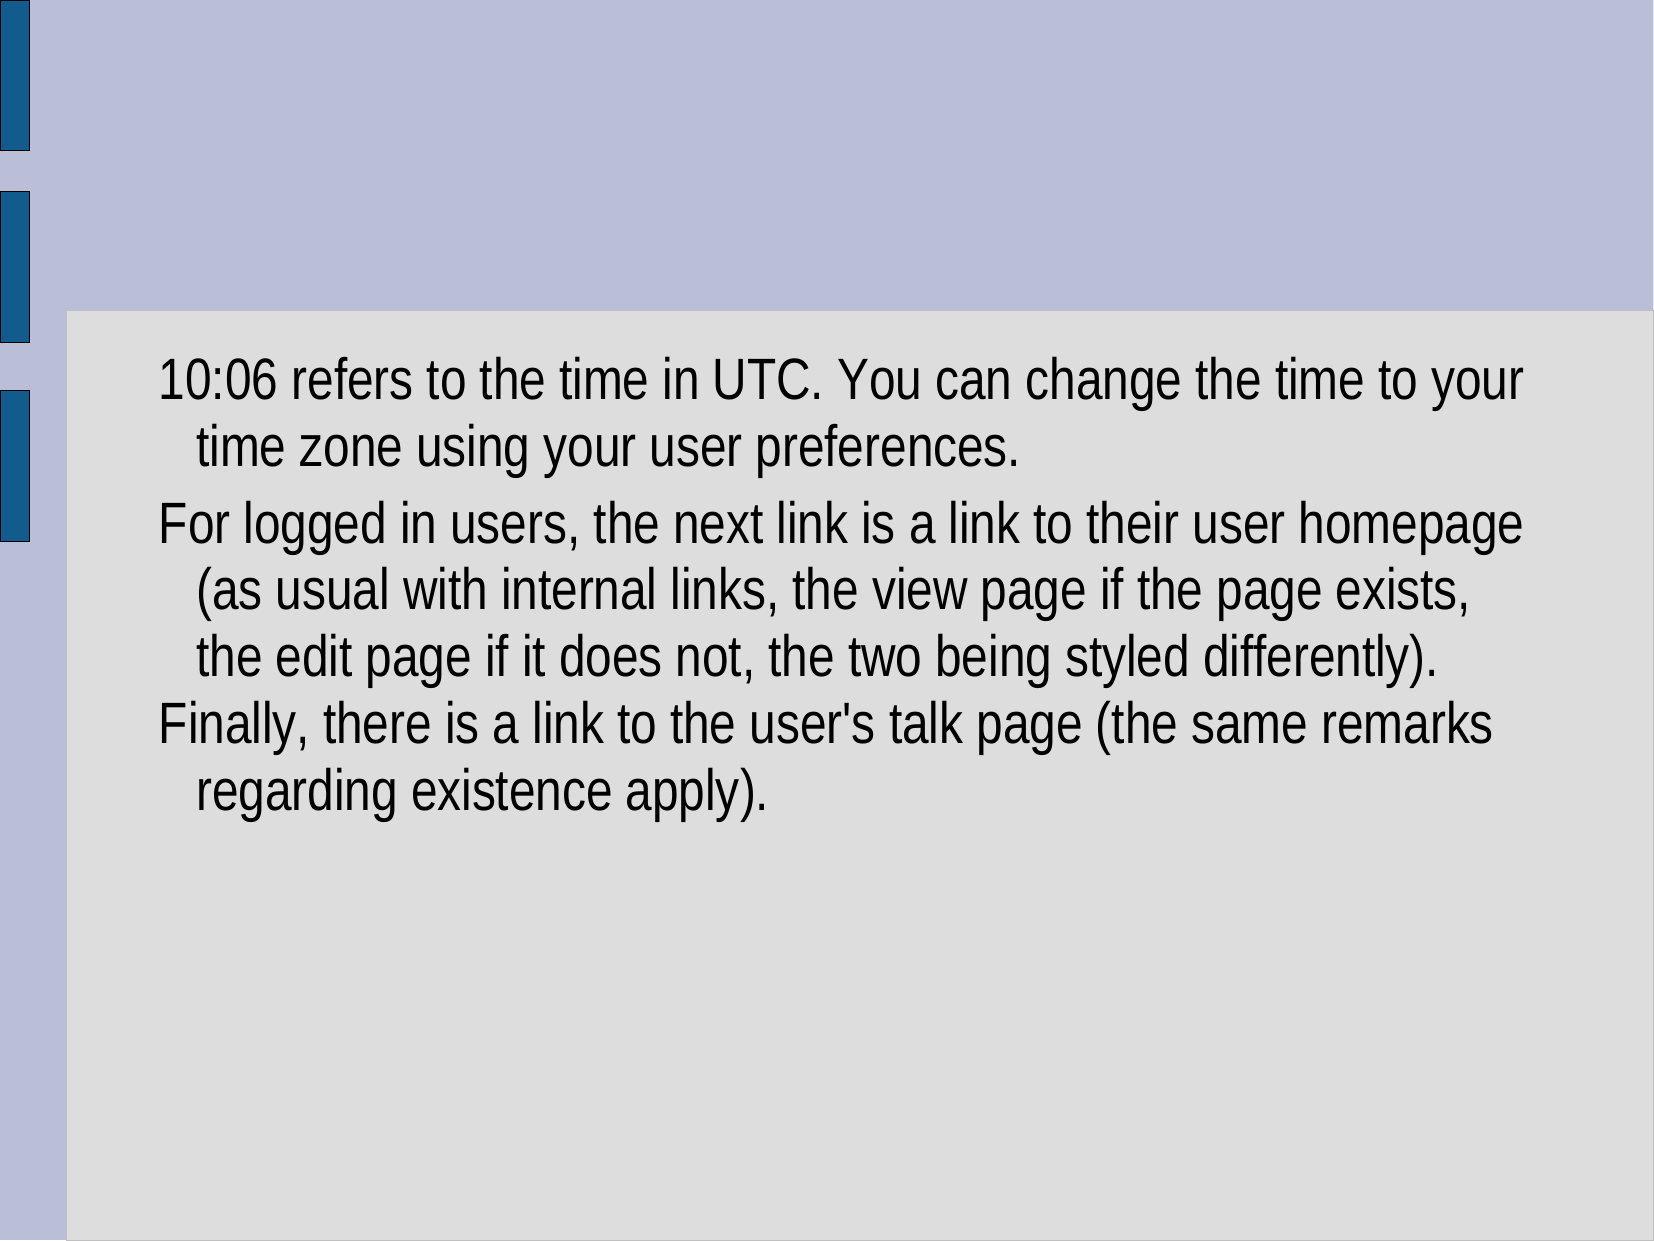

# 10:06 refers to the time in UTC. You can change the time to your time zone using your user preferences.
For logged in users, the next link is a link to their user homepage (as usual with internal links, the view page if the page exists, the edit page if it does not, the two being styled differently).
Finally, there is a link to the user's talk page (the same remarks regarding existence apply).